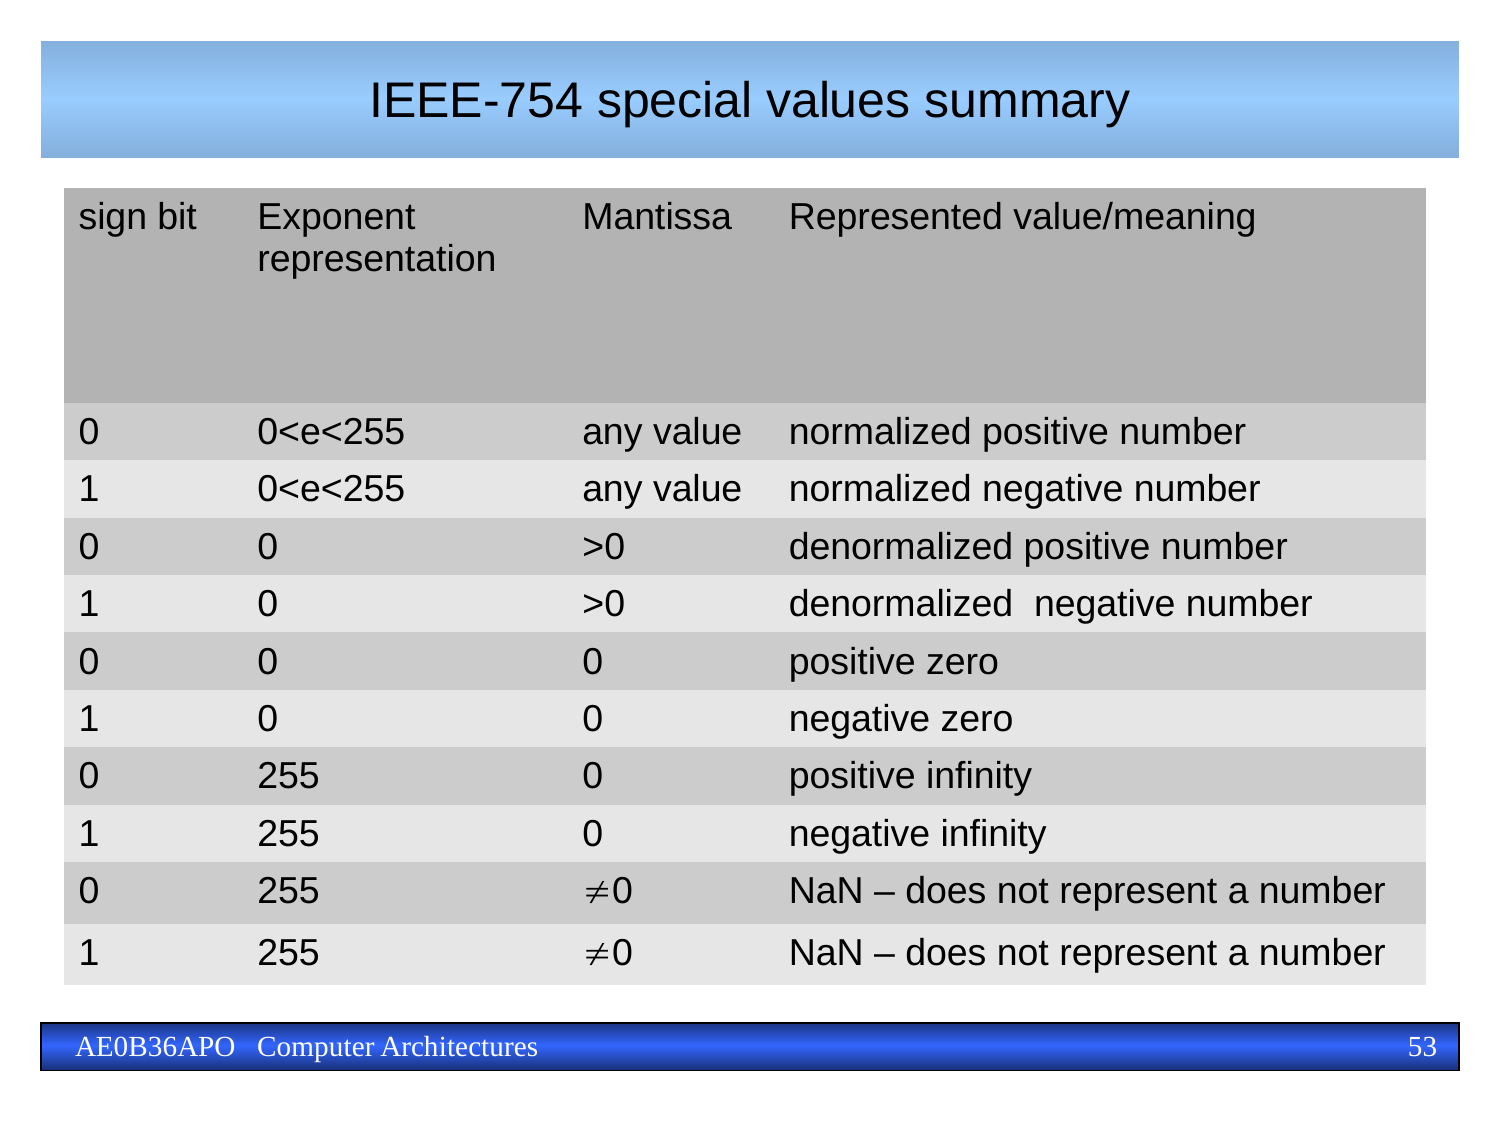

# IEEE-754 special values summary
| sign bit | Exponent representation | Mantissa | Represented value/meaning |
| --- | --- | --- | --- |
| 0 | 0<e<255 | any value | normalized positive number |
| 1 | 0<e<255 | any value | normalized negative number |
| 0 | 0 | >0 | denormalized positive number |
| 1 | 0 | >0 | denormalized negative number |
| 0 | 0 | 0 | positive zero |
| 1 | 0 | 0 | negative zero |
| 0 | 255 | 0 | positive infinity |
| 1 | 255 | 0 | negative infinity |
| 0 | 255 | ≠0 | NaN – does not represent a number |
| 1 | 255 | ≠0 | NaN – does not represent a number |
AE0B36APO Computer Architectures
53